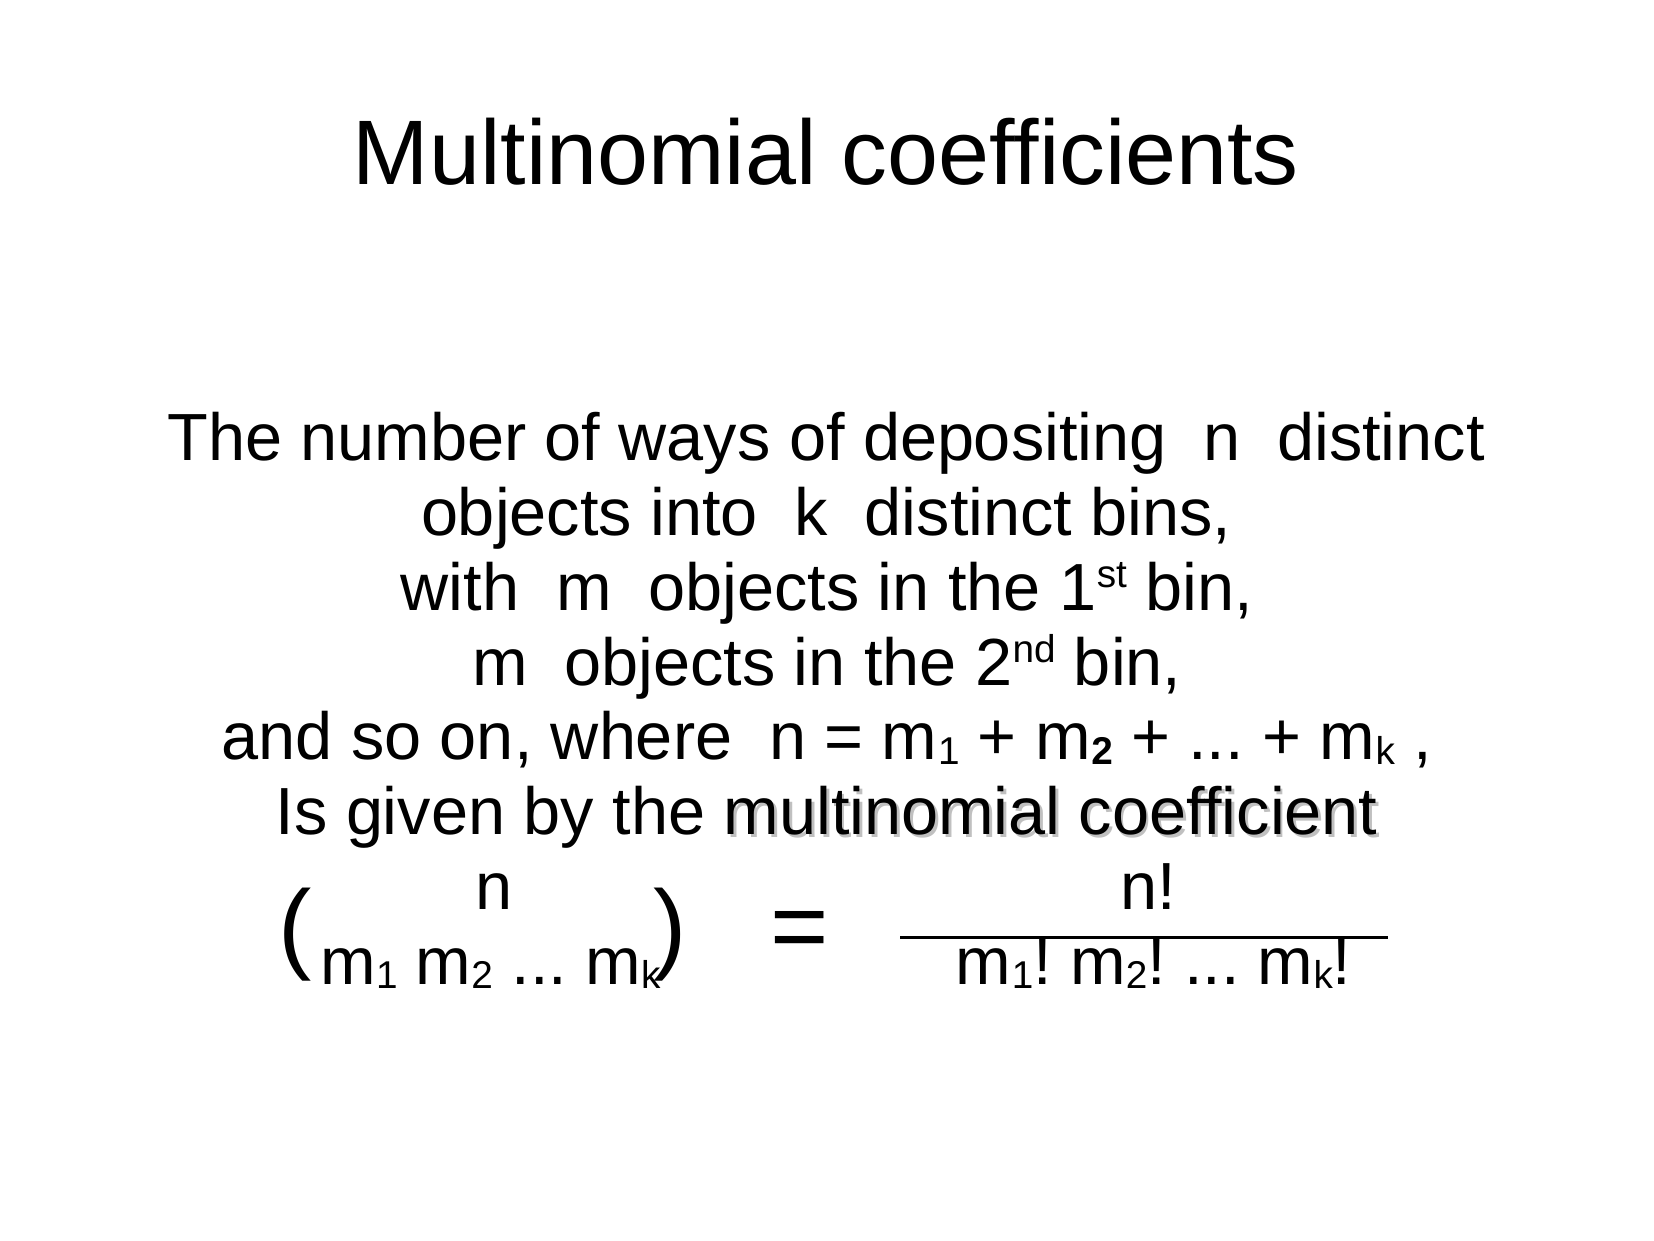

# Multinomial coefficients
The number of ways of depositing n distinct objects into k distinct bins,
with m objects in the 1st bin,
m objects in the 2nd bin,
and so on, where n = m1 + m2 + ... + mk ,
Is given by the multinomial coefficient
n n!
 m1 m2 ... mk m1! m2! ... mk!
 (
) =